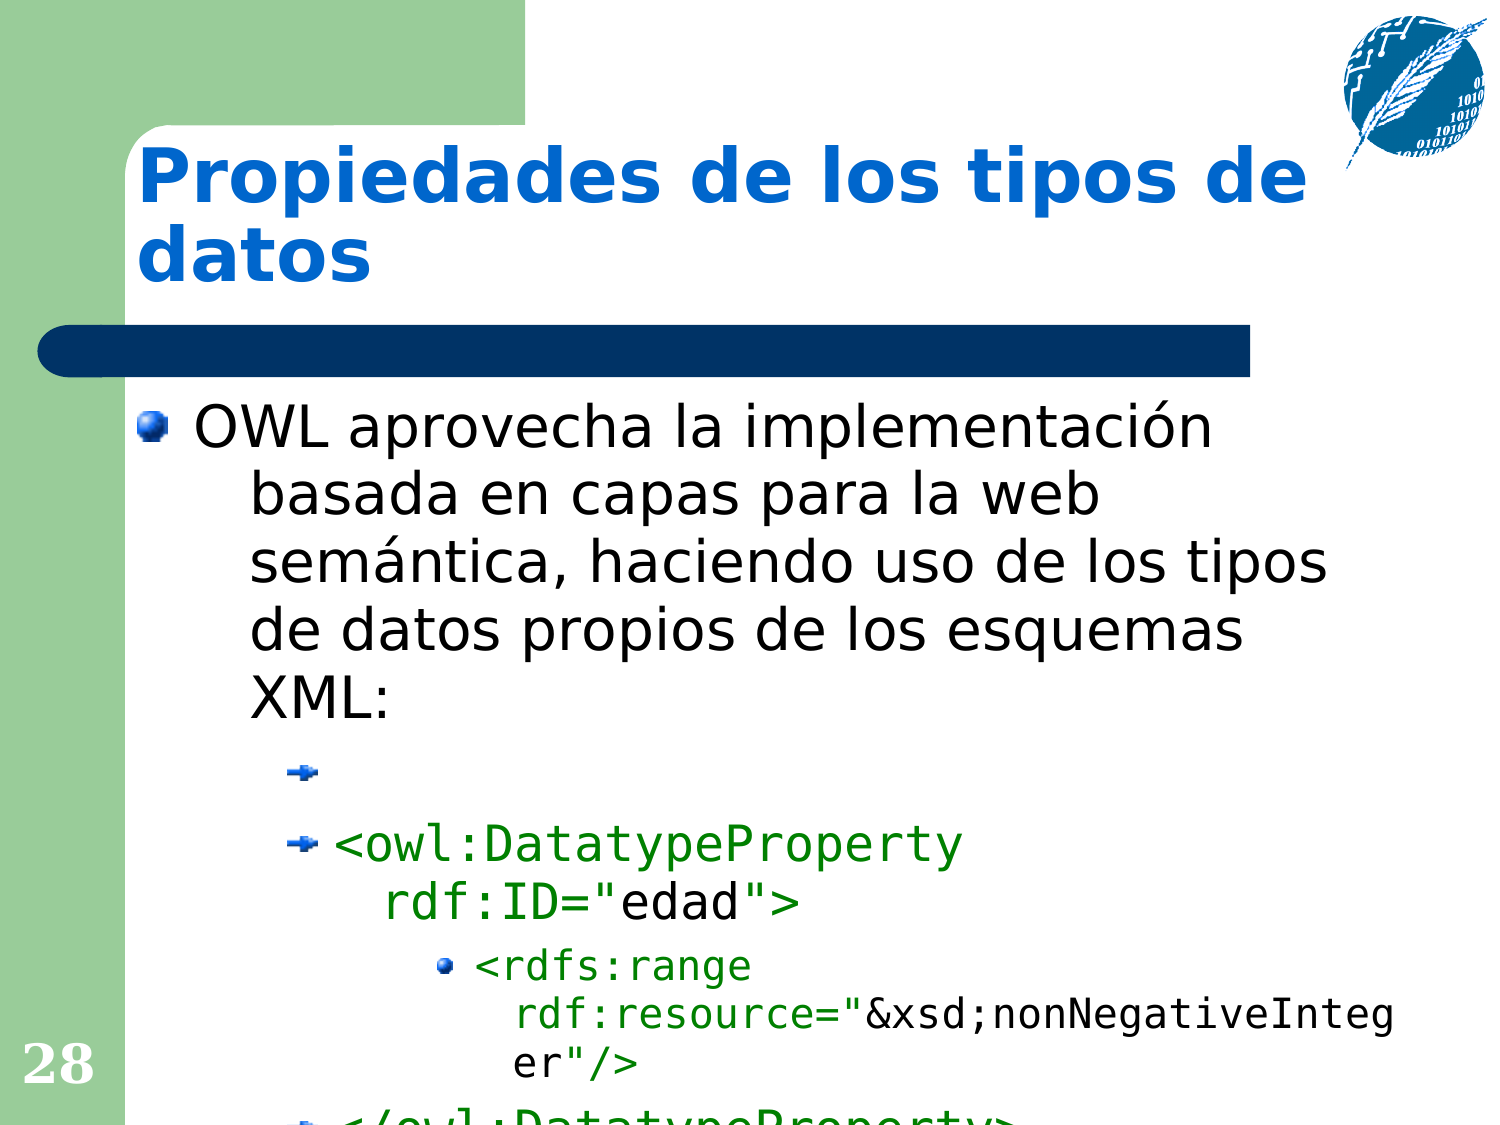

# Propiedades de los tipos de datos
OWL aprovecha la implementación basada en capas para la web semántica, haciendo uso de los tipos de datos propios de los esquemas XML:
<owl:DatatypeProperty rdf:ID="edad">
<rdfs:range rdf:resource="&xsd;nonNegativeInteger"/>
</owl:DatatypeProperty>
28